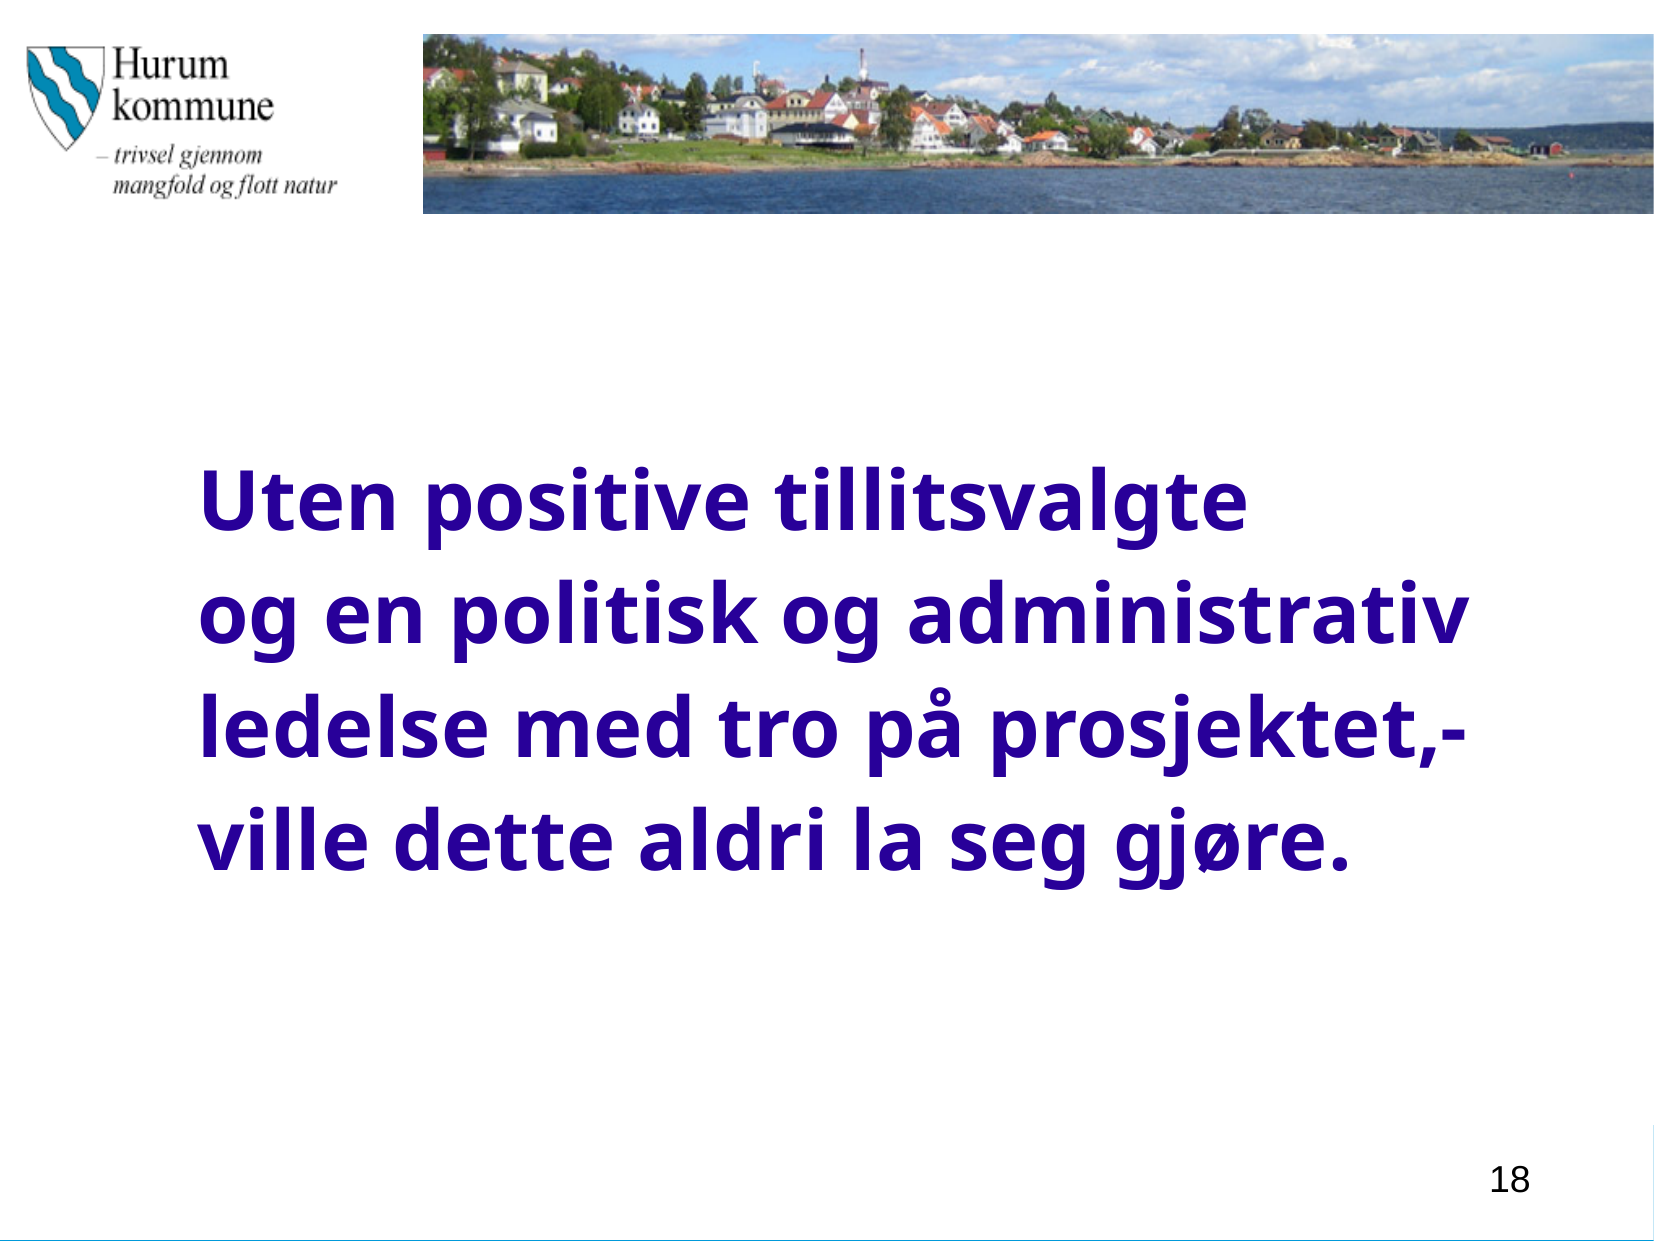

Uten positive tillitsvalgte
 og en politisk og administrativ
 ledelse med tro på prosjektet,-
 ville dette aldri la seg gjøre.
- trivsel gjennom mangfold og flott natur